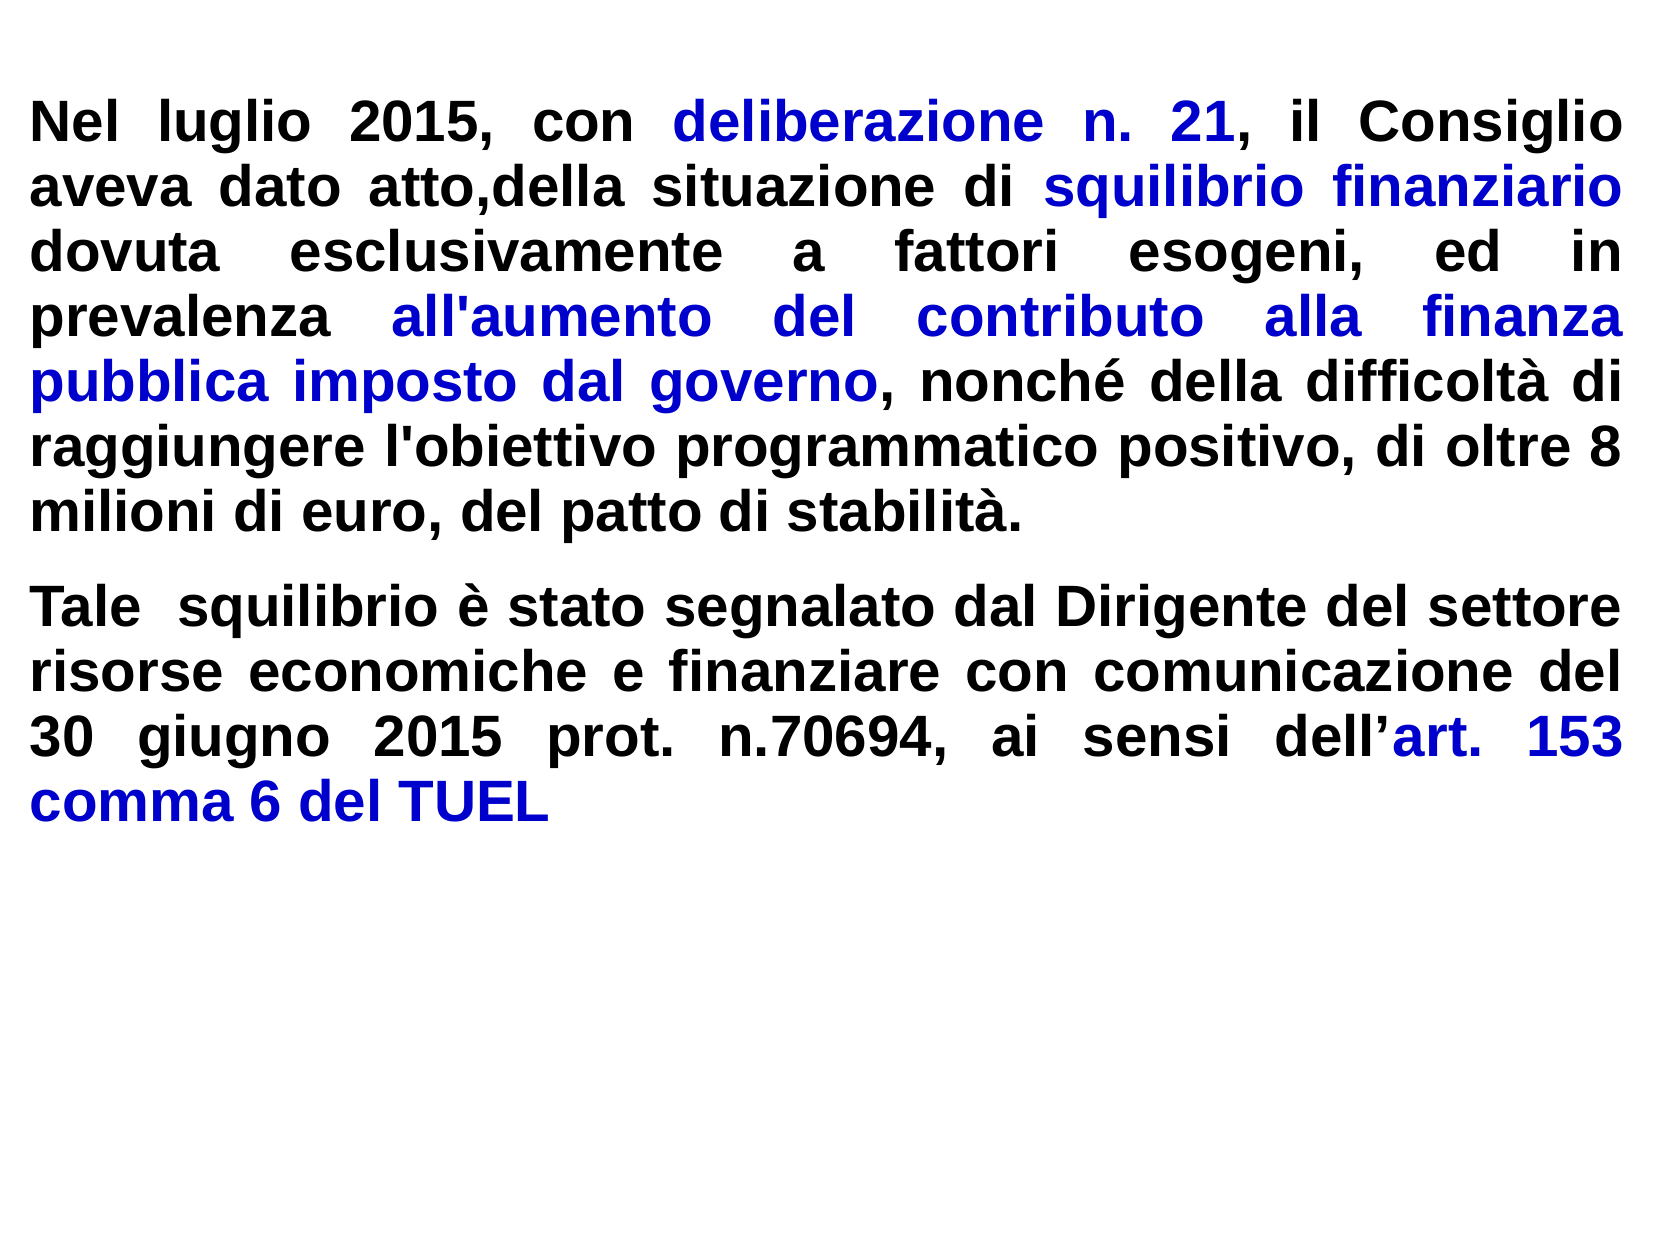

# Nel luglio 2015, con deliberazione n. 21, il Consiglio aveva dato atto,della situazione di squilibrio finanziario dovuta esclusivamente a fattori esogeni, ed in prevalenza all'aumento del contributo alla finanza pubblica imposto dal governo, nonché della difficoltà di raggiungere l'obiettivo programmatico positivo, di oltre 8 milioni di euro, del patto di stabilità.
Tale squilibrio è stato segnalato dal Dirigente del settore risorse economiche e finanziare con comunicazione del 30 giugno 2015 prot. n.70694, ai sensi dell’art. 153 comma 6 del TUEL